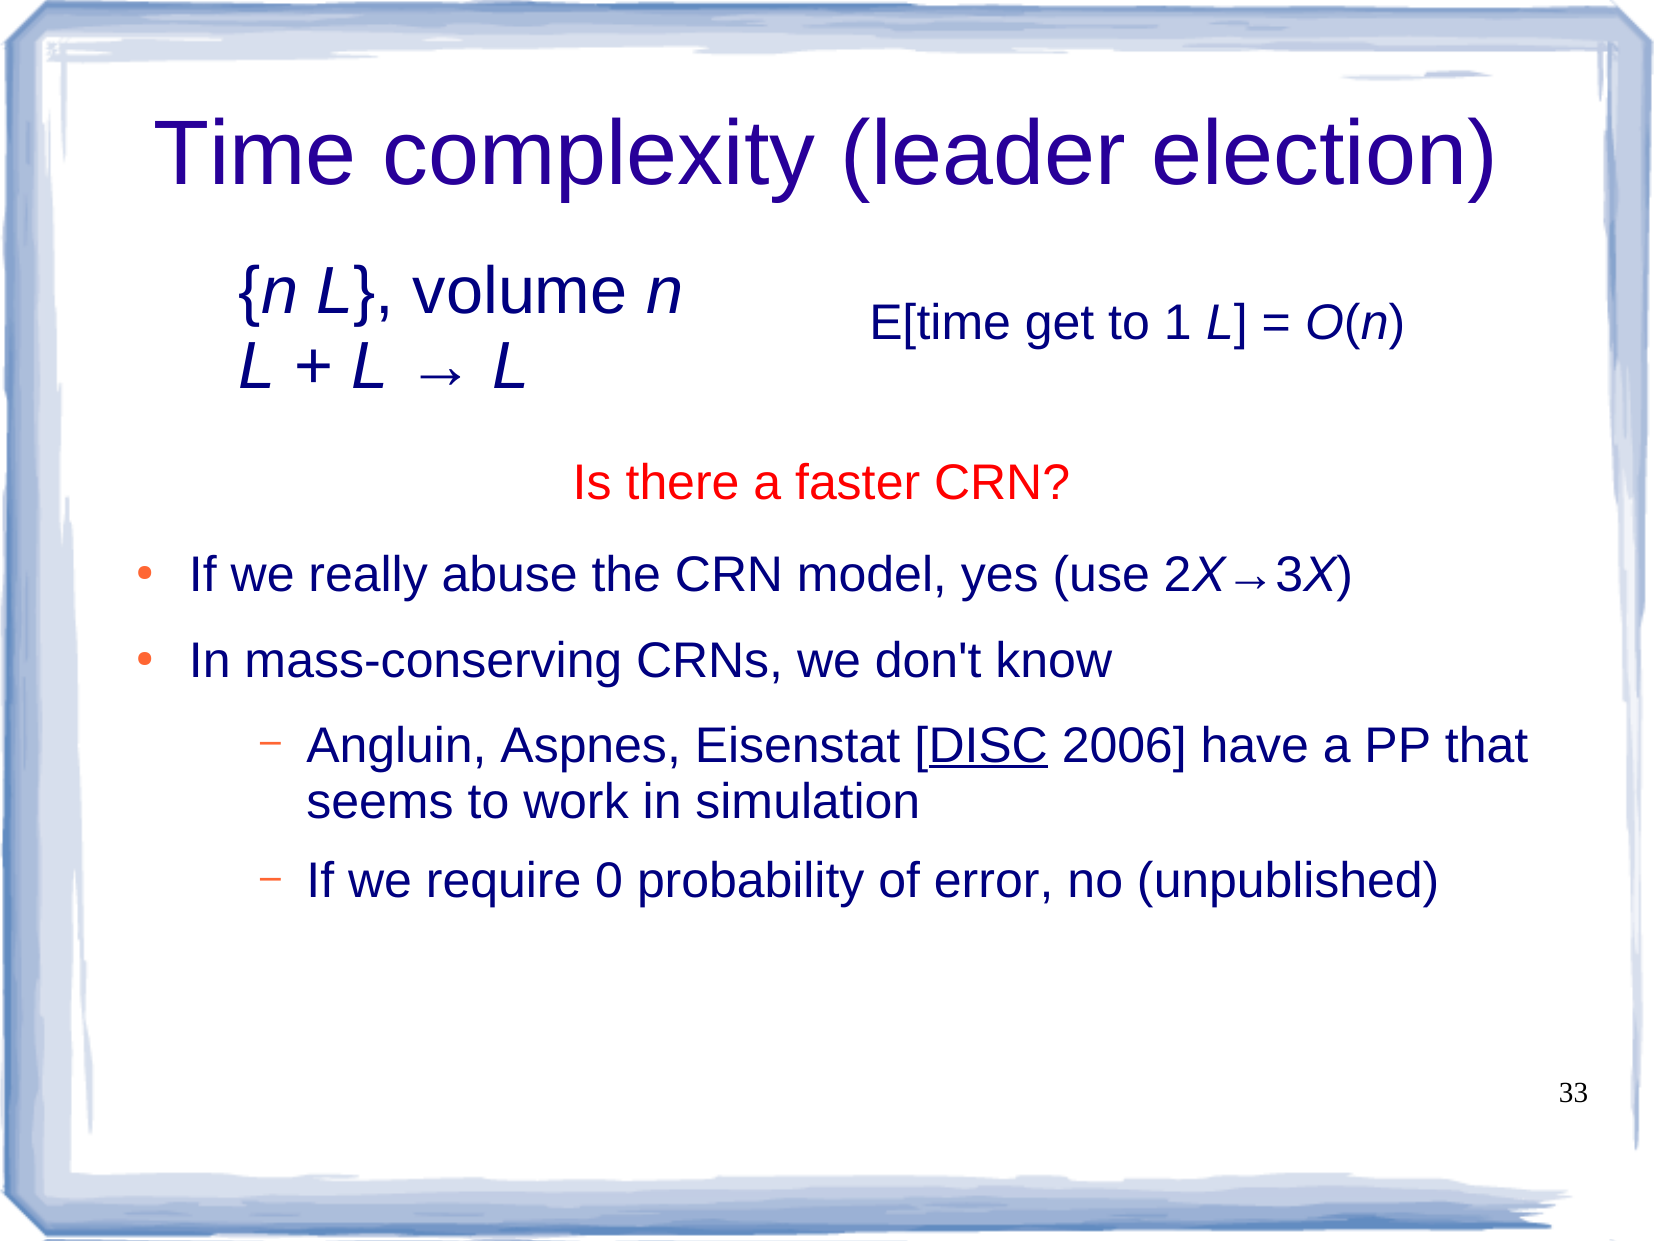

# Time complexity (leader election)
{n L}, volume n
L + L → L
E[time get to 1 L] = O(n)
Is there a faster CRN?
If we really abuse the CRN model, yes (use 2X→3X)
In mass-conserving CRNs, we don't know
Angluin, Aspnes, Eisenstat [DISC 2006] have a PP that seems to work in simulation
If we require 0 probability of error, no (unpublished)
33